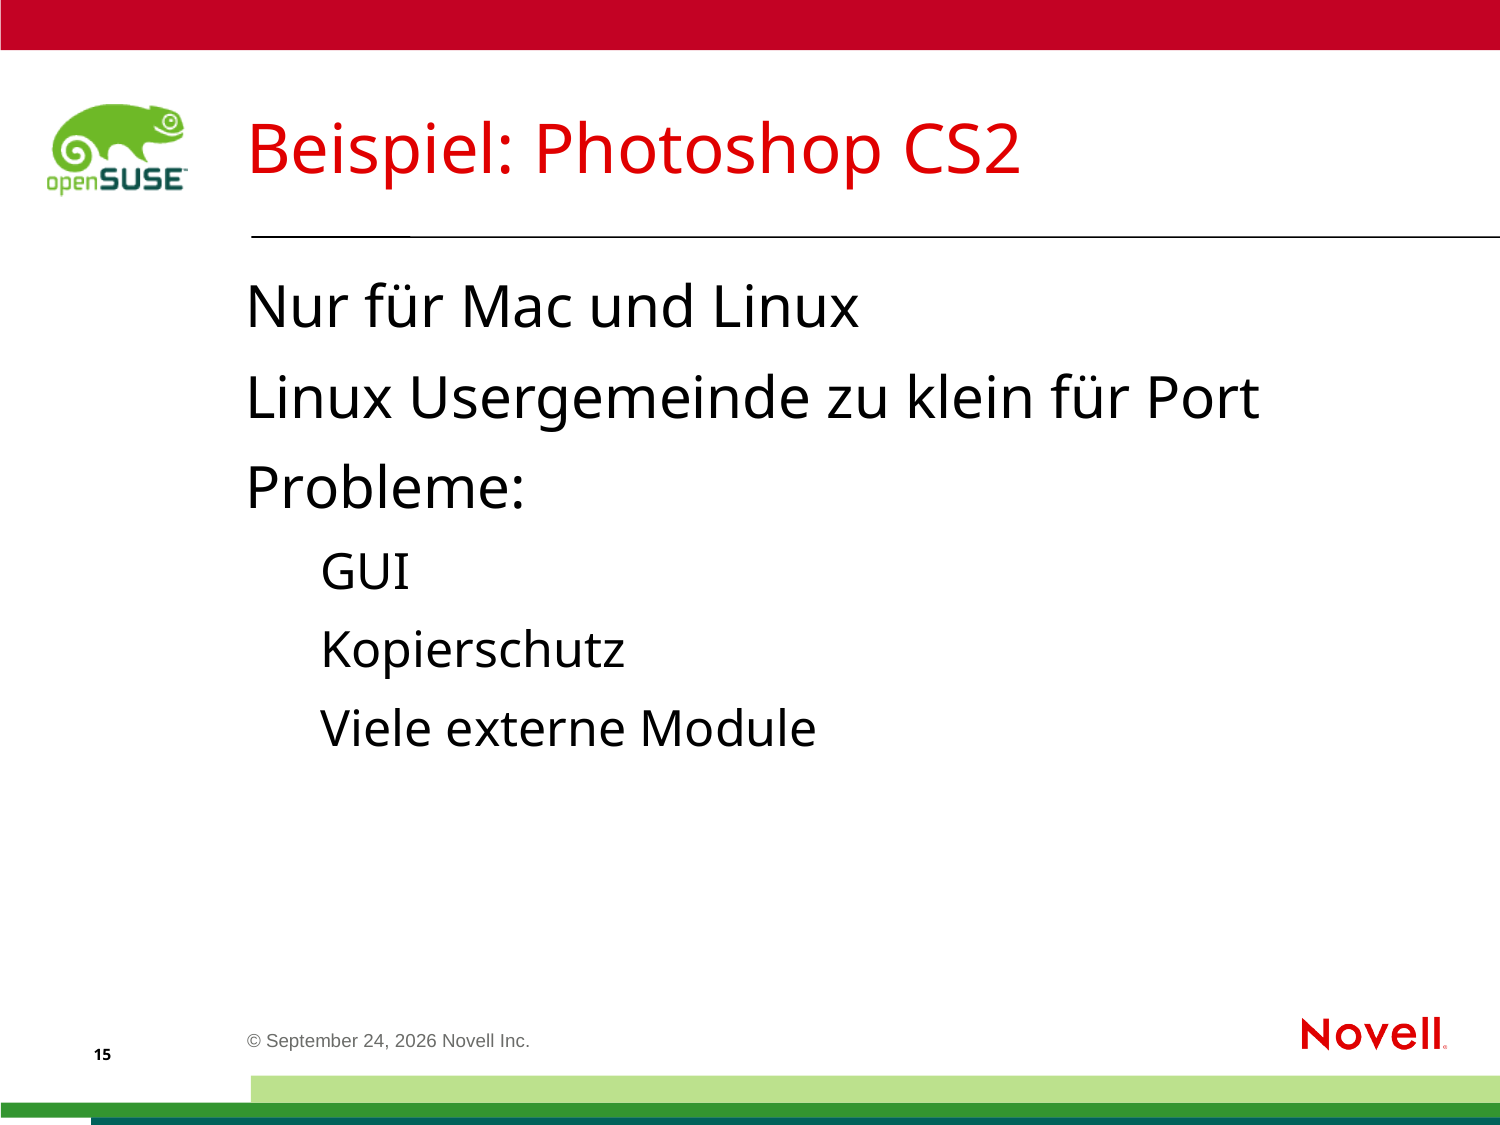

# Beispiel: Photoshop CS2
Nur für Mac und Linux
Linux Usergemeinde zu klein für Port
Probleme:
GUI
Kopierschutz
Viele externe Module